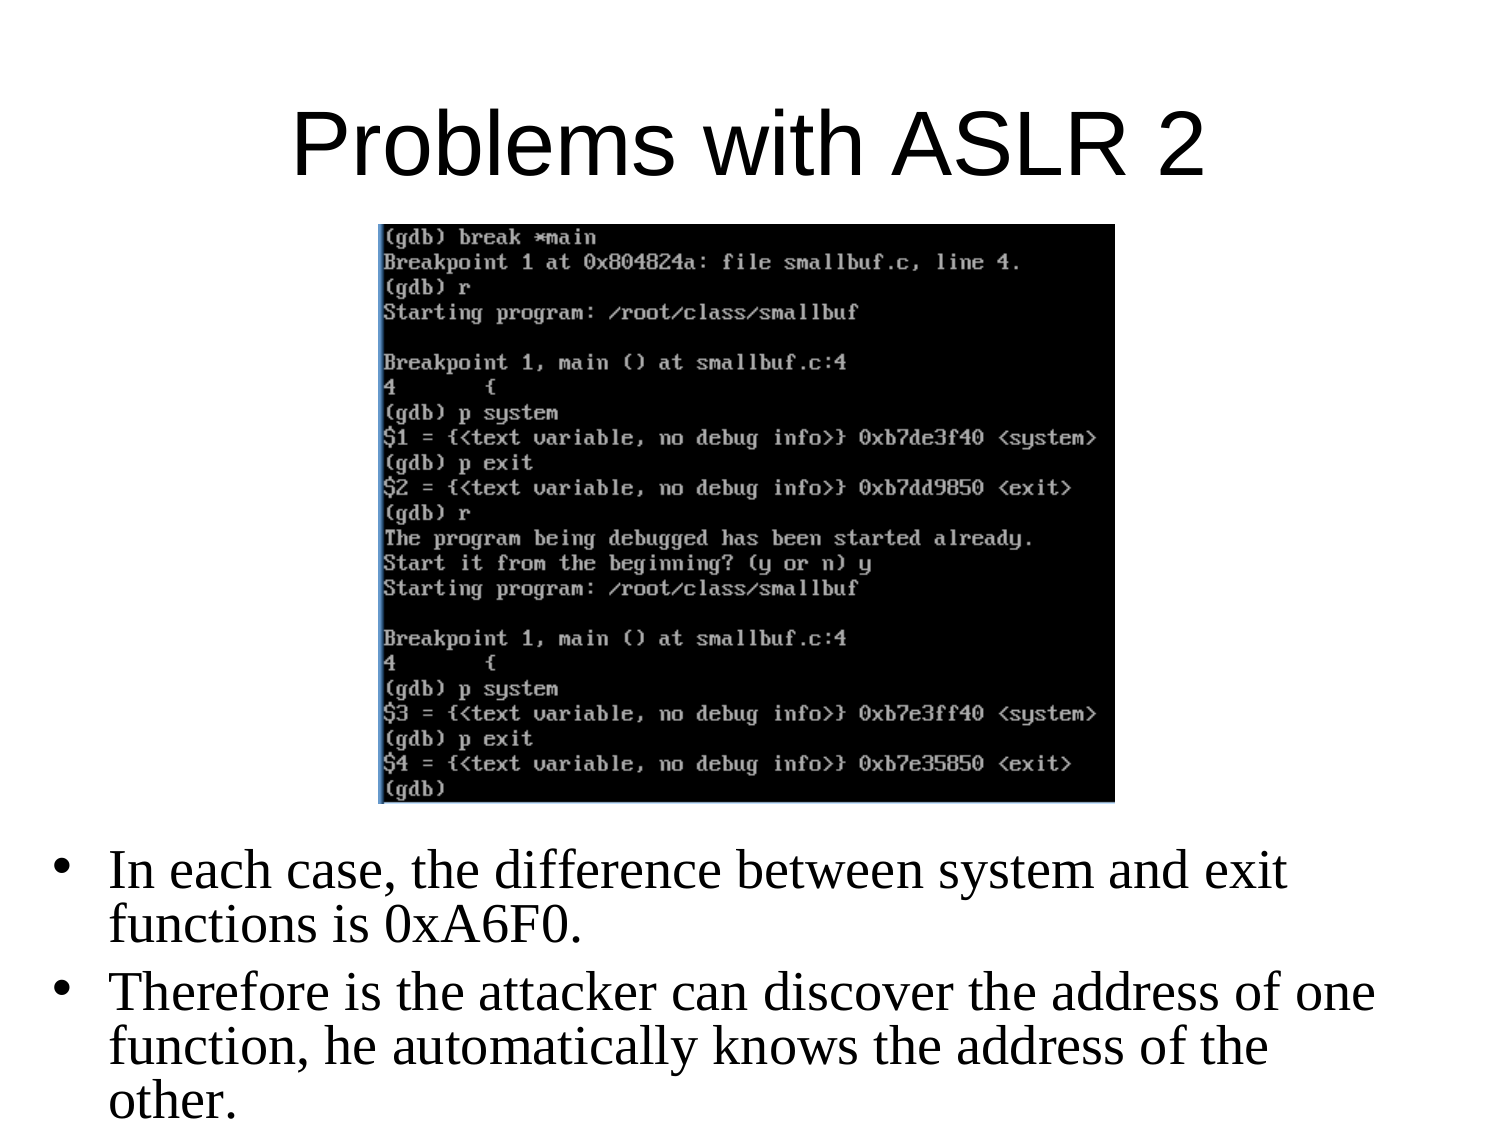

# Problems with ASLR 2
In each case, the difference between system and exit functions is 0xA6F0.
Therefore is the attacker can discover the address of one function, he automatically knows the address of the other.